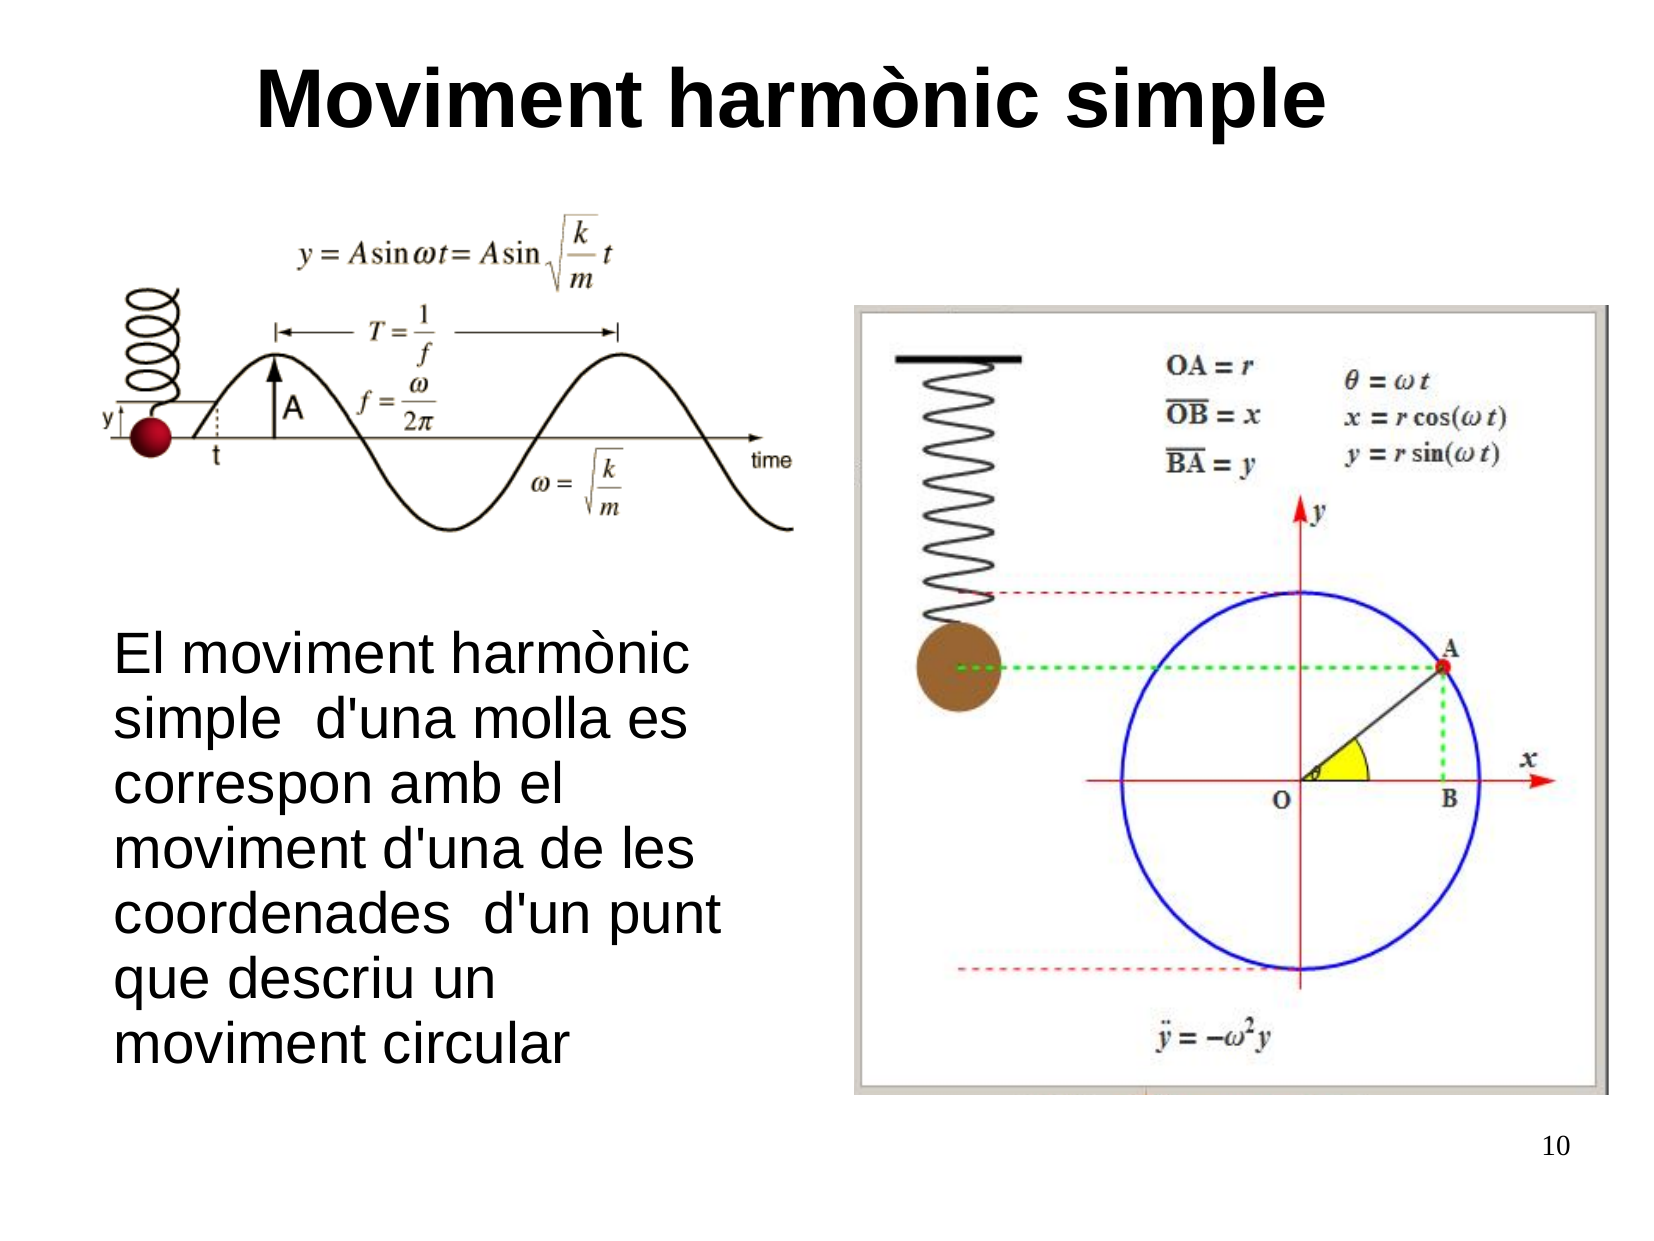

Moviment harmònic simple
El moviment harmònic simple d'una molla es correspon amb el moviment d'una de les coordenades d'un punt que descriu un moviment circular
10